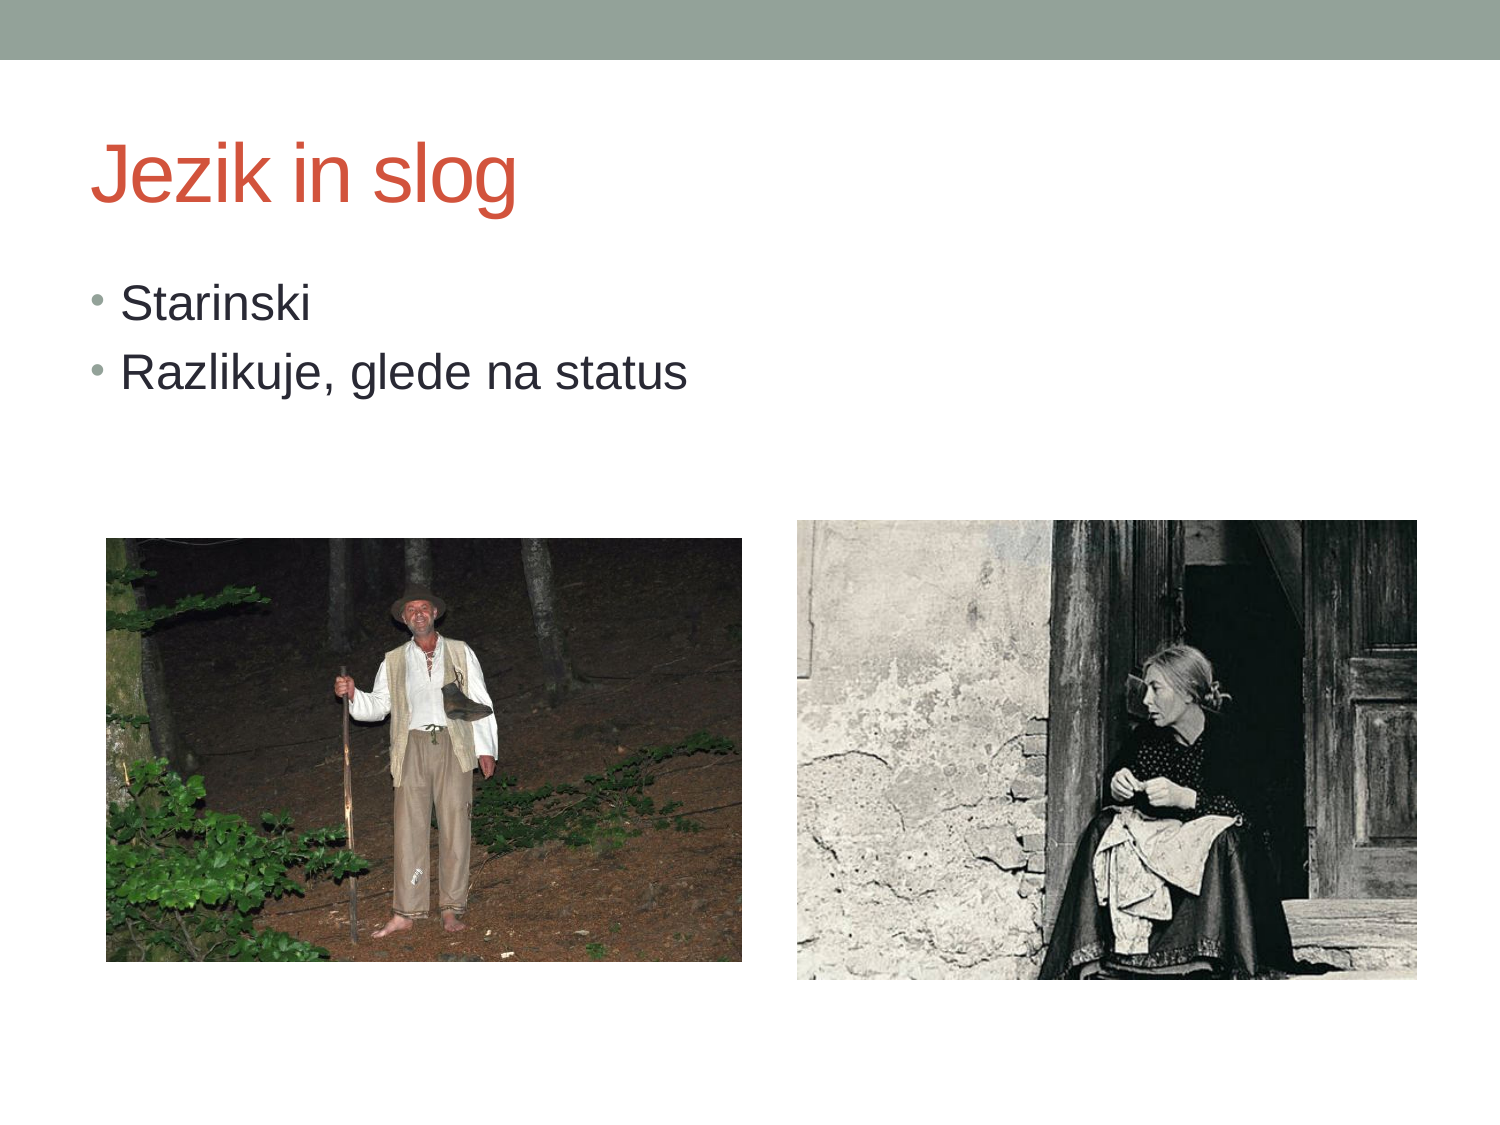

# Jezik in slog
Starinski
Razlikuje, glede na status